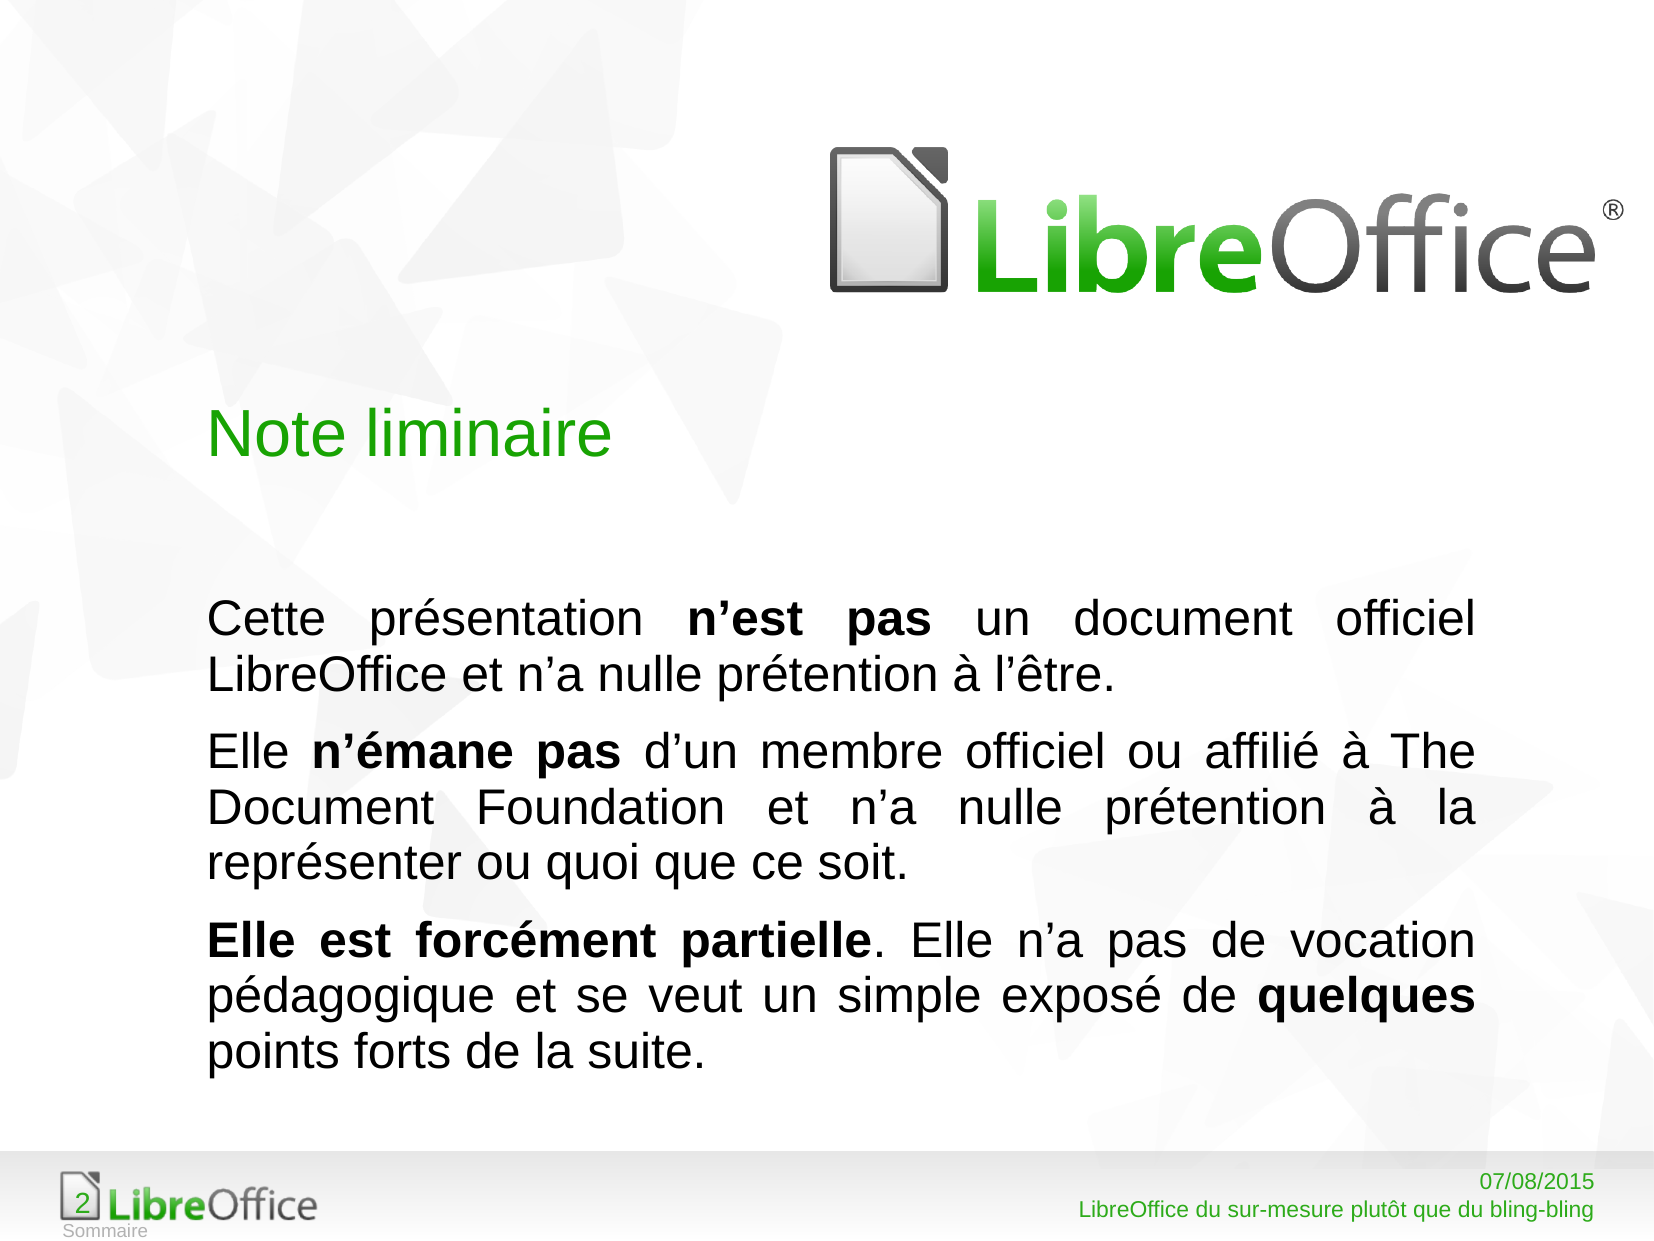

# Note liminaire
Cette présentation n’est pas un document officiel LibreOffice et n’a nulle prétention à l’être.
Elle n’émane pas d’un membre officiel ou affilié à The Document Foundation et n’a nulle prétention à la représenter ou quoi que ce soit.
Elle est forcément partielle. Elle n’a pas de vocation pédagogique et se veut un simple exposé de quelques points forts de la suite.
07/08/2015
2
LibreOffice du sur-mesure plutôt que du bling-bling